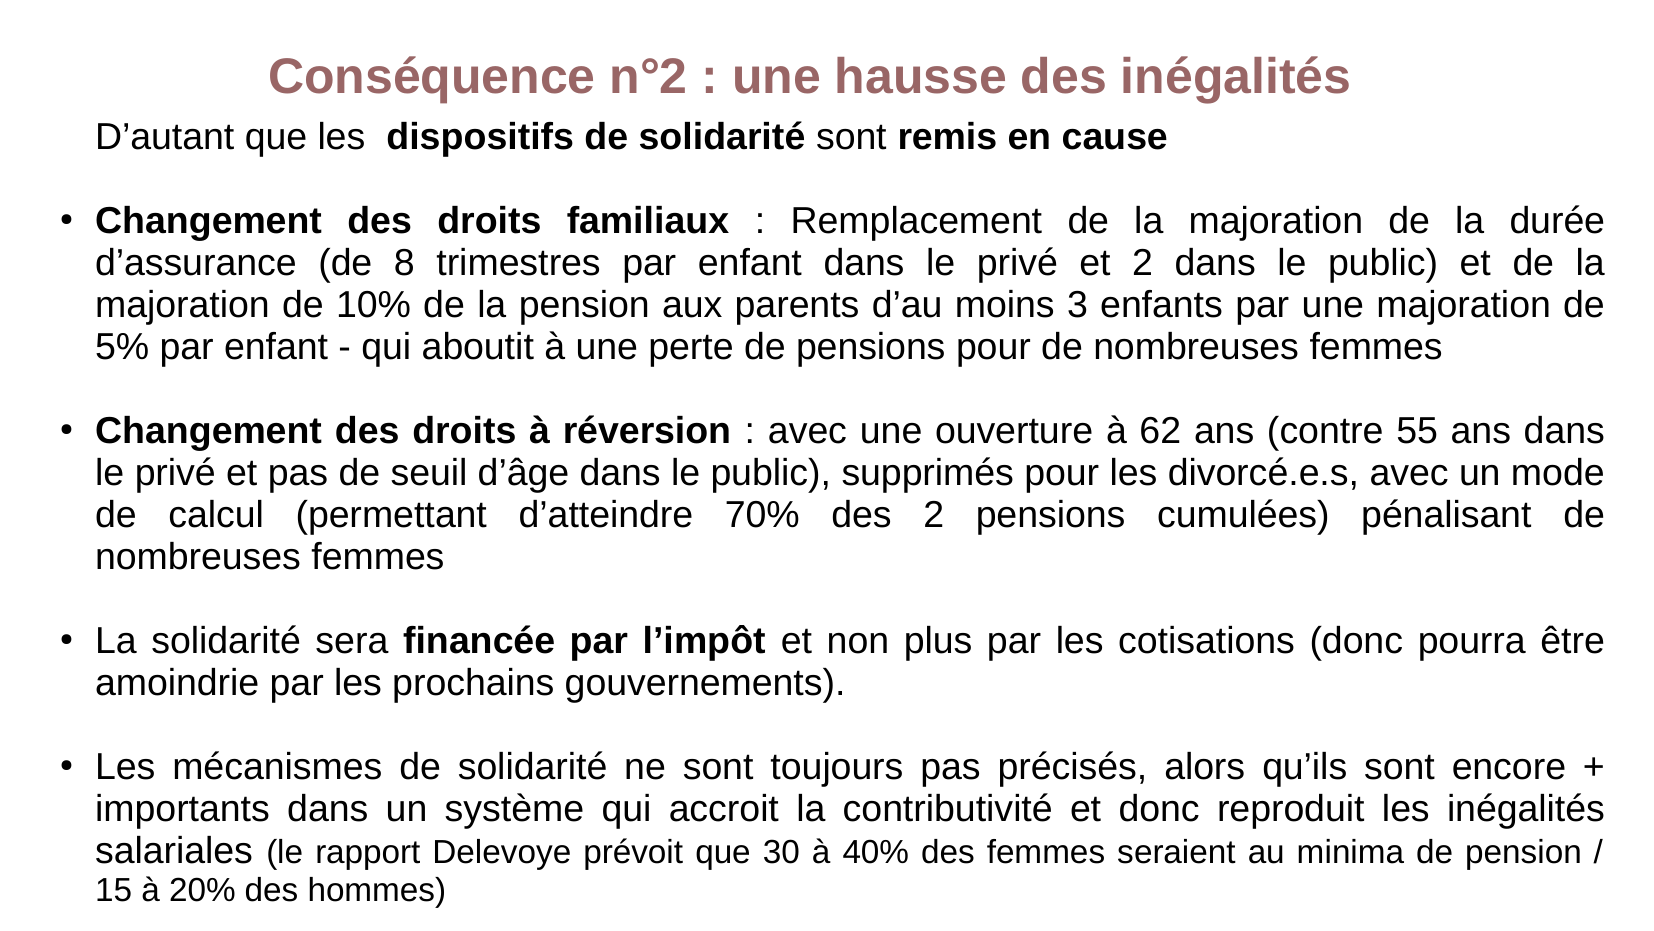

# Conséquence n°2 : une hausse des inégalités
D’autant que les dispositifs de solidarité sont remis en cause
Changement des droits familiaux : Remplacement de la majoration de la durée d’assurance (de 8 trimestres par enfant dans le privé et 2 dans le public) et de la majoration de 10% de la pension aux parents d’au moins 3 enfants par une majoration de 5% par enfant - qui aboutit à une perte de pensions pour de nombreuses femmes
Changement des droits à réversion : avec une ouverture à 62 ans (contre 55 ans dans le privé et pas de seuil d’âge dans le public), supprimés pour les divorcé.e.s, avec un mode de calcul (permettant d’atteindre 70% des 2 pensions cumulées) pénalisant de nombreuses femmes
La solidarité sera financée par l’impôt et non plus par les cotisations (donc pourra être amoindrie par les prochains gouvernements).
Les mécanismes de solidarité ne sont toujours pas précisés, alors qu’ils sont encore + importants dans un système qui accroit la contributivité et donc reproduit les inégalités salariales (le rapport Delevoye prévoit que 30 à 40% des femmes seraient au minima de pension / 15 à 20% des hommes)